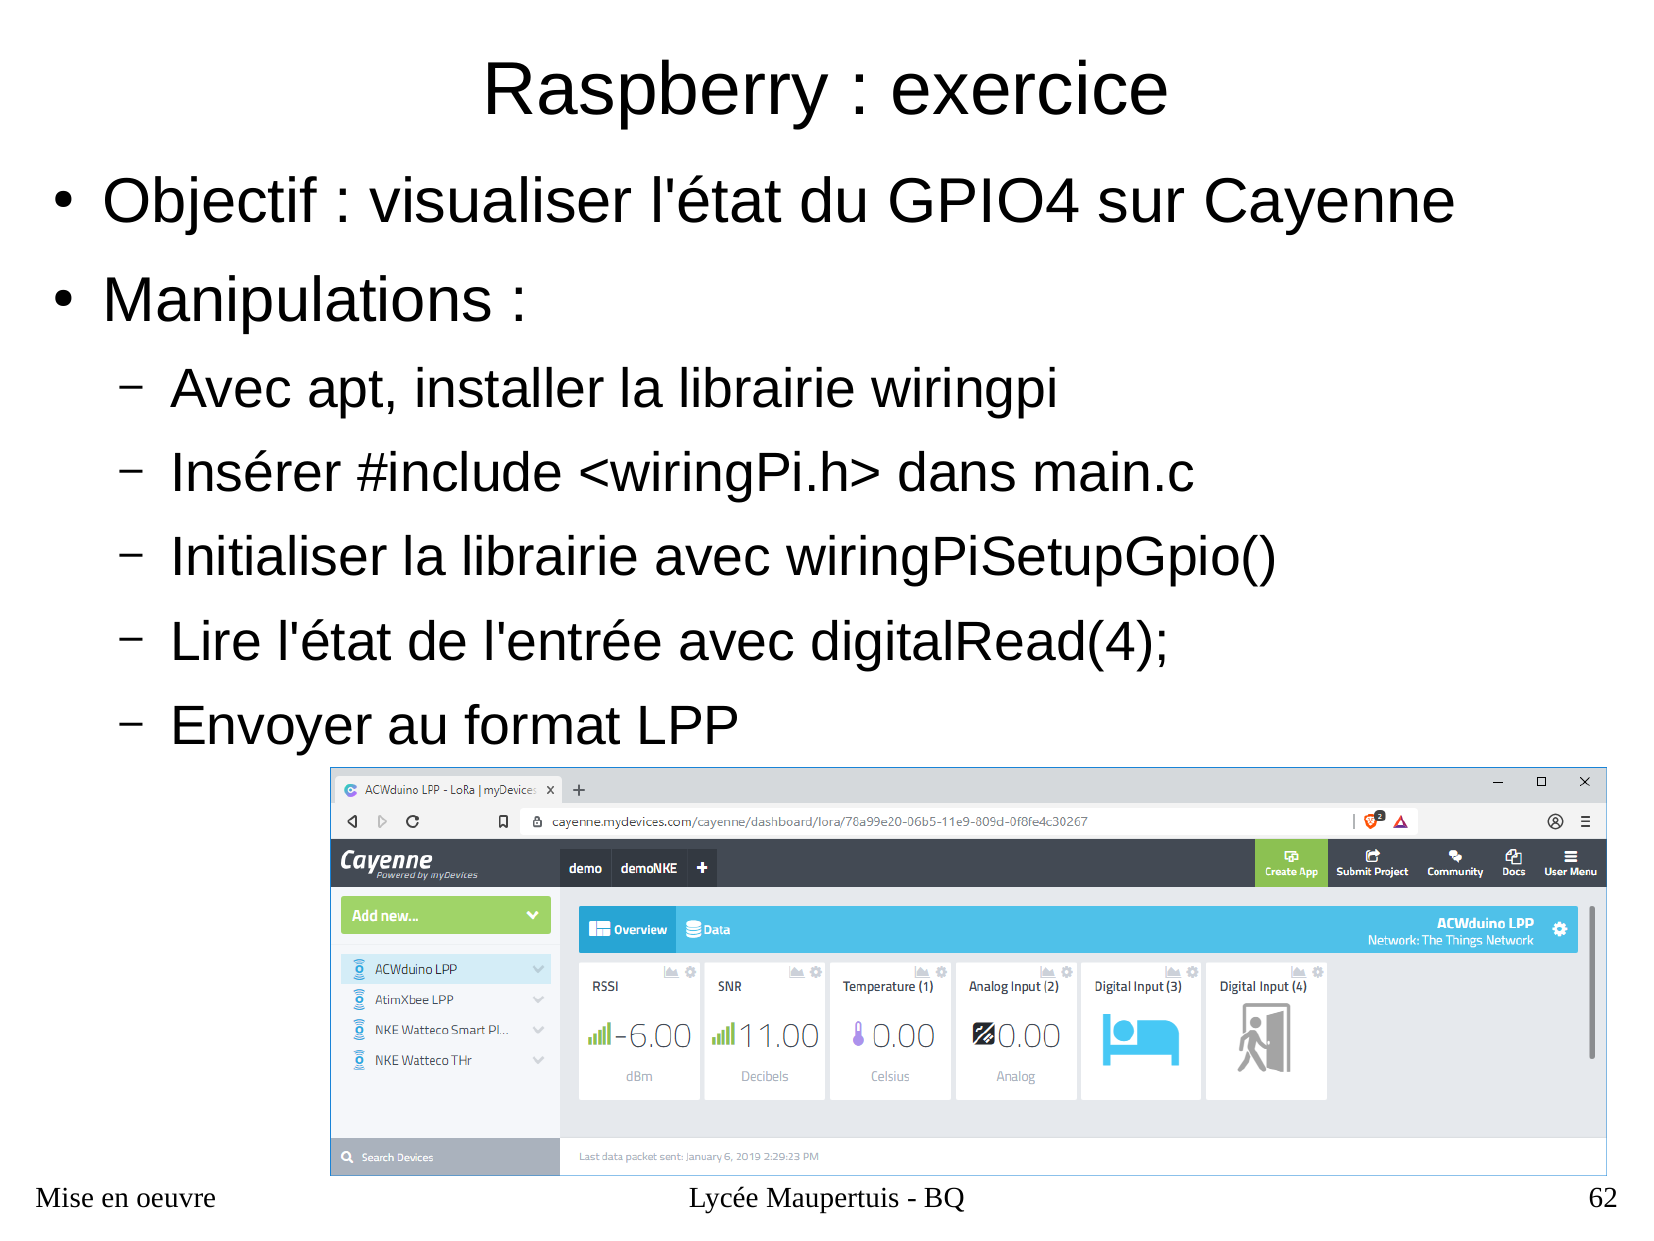

# Raspberry : exercice
Objectif : visualiser l'état du GPIO4 sur Cayenne
Manipulations :
Avec apt, installer la librairie wiringpi
Insérer #include <wiringPi.h> dans main.c
Initialiser la librairie avec wiringPiSetupGpio()
Lire l'état de l'entrée avec digitalRead(4);
Envoyer au format LPP
Mise en oeuvre
Lycée Maupertuis - BQ
62